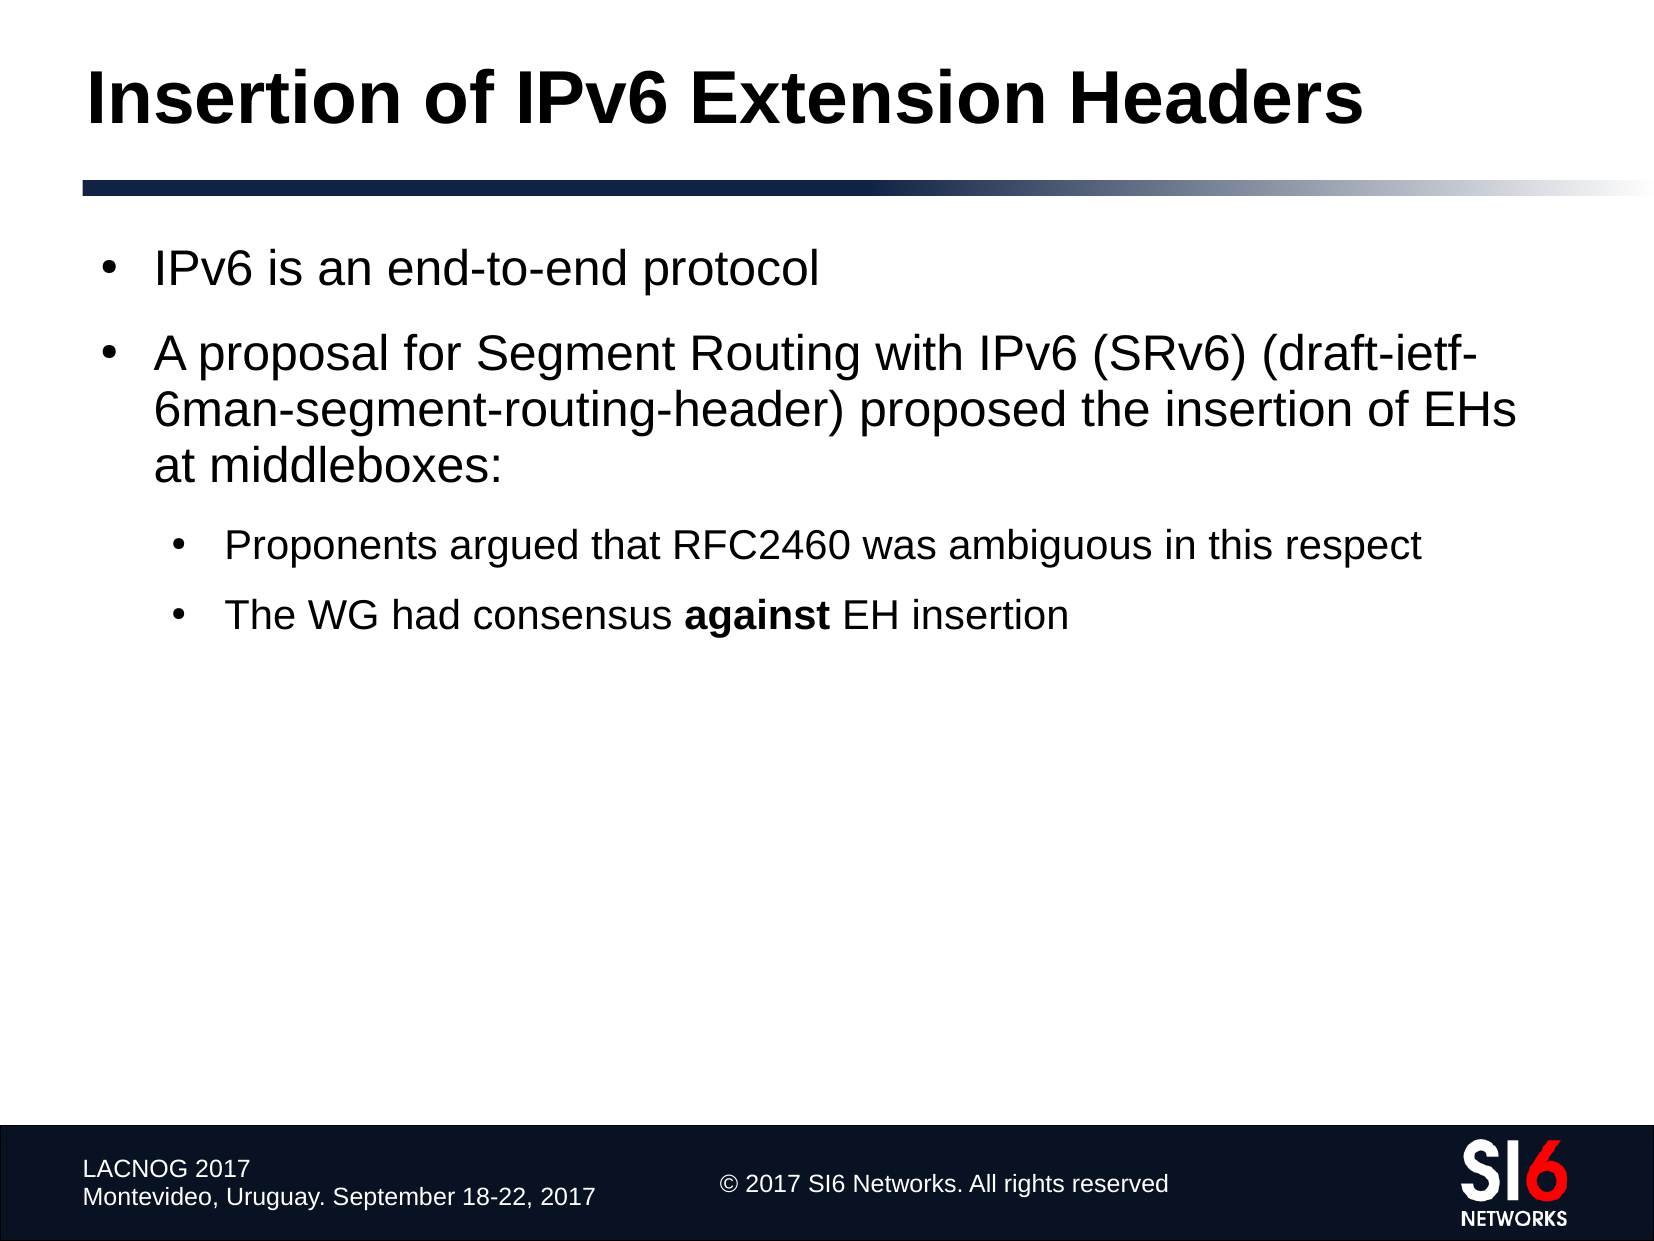

# Insertion of IPv6 Extension Headers
IPv6 is an end-to-end protocol
A proposal for Segment Routing with IPv6 (SRv6) (draft-ietf-6man-segment-routing-header) proposed the insertion of EHs at middleboxes:
Proponents argued that RFC2460 was ambiguous in this respect
The WG had consensus against EH insertion